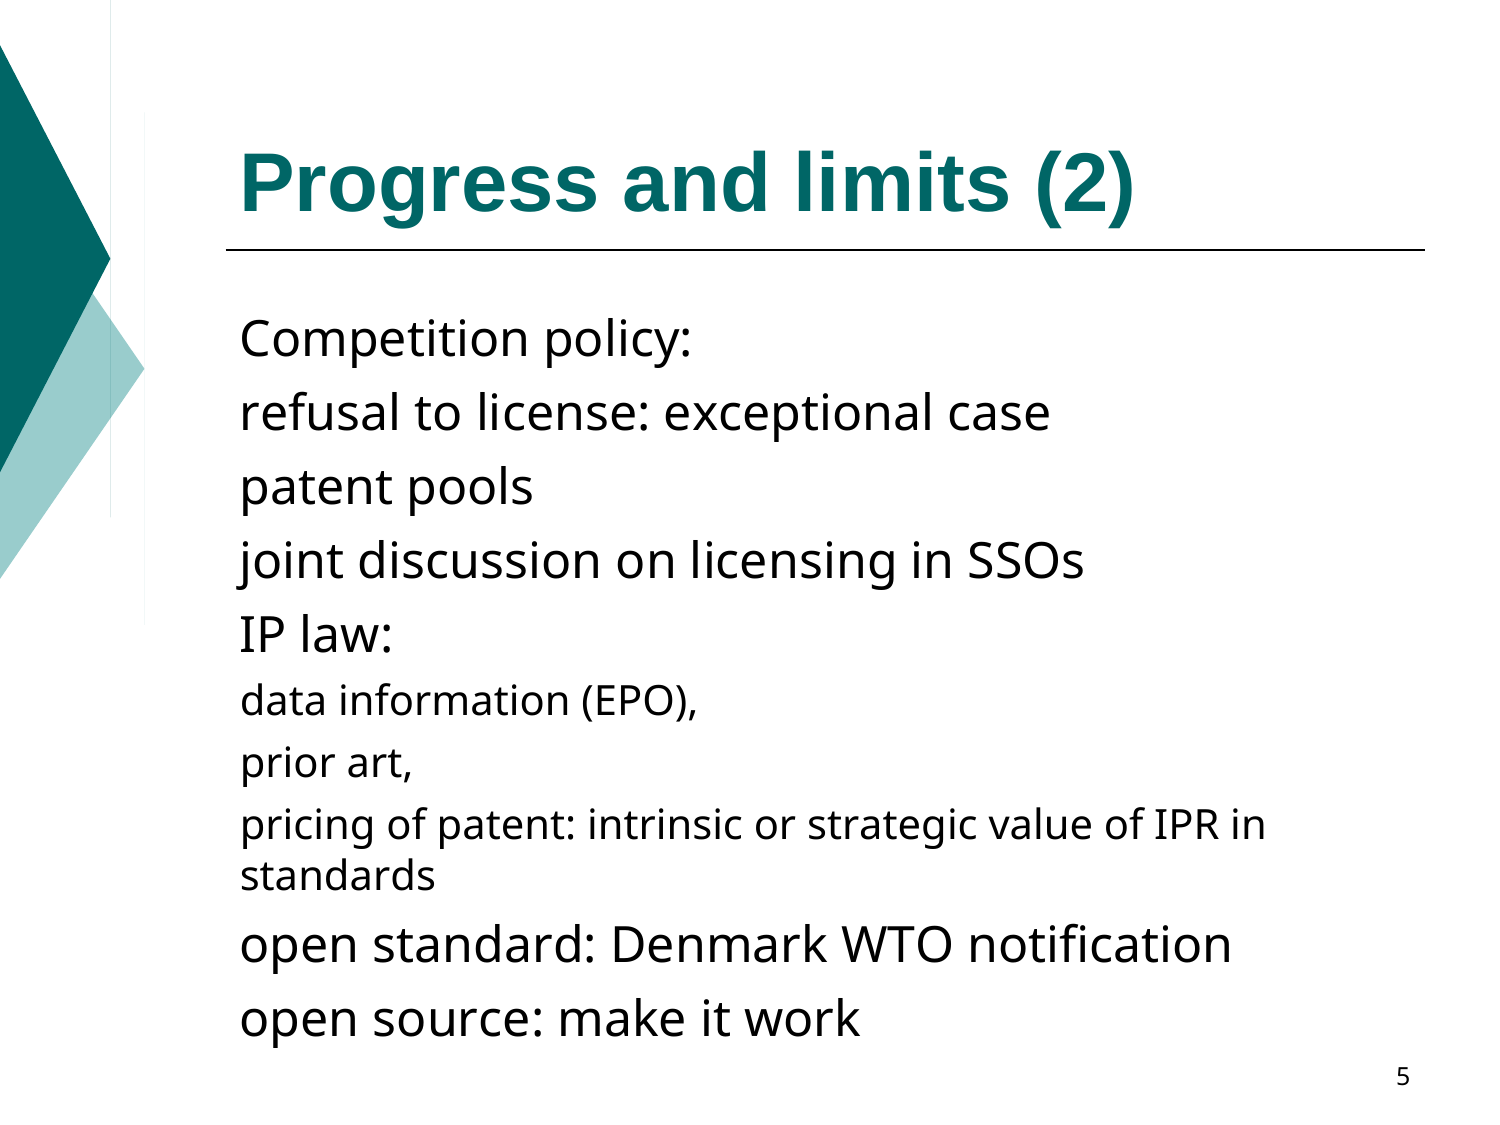

# Progress and limits (2)
Competition policy:
refusal to license: exceptional case
patent pools
joint discussion on licensing in SSOs
IP law:
data information (EPO),
prior art,
pricing of patent: intrinsic or strategic value of IPR in standards
open standard: Denmark WTO notification
open source: make it work
5